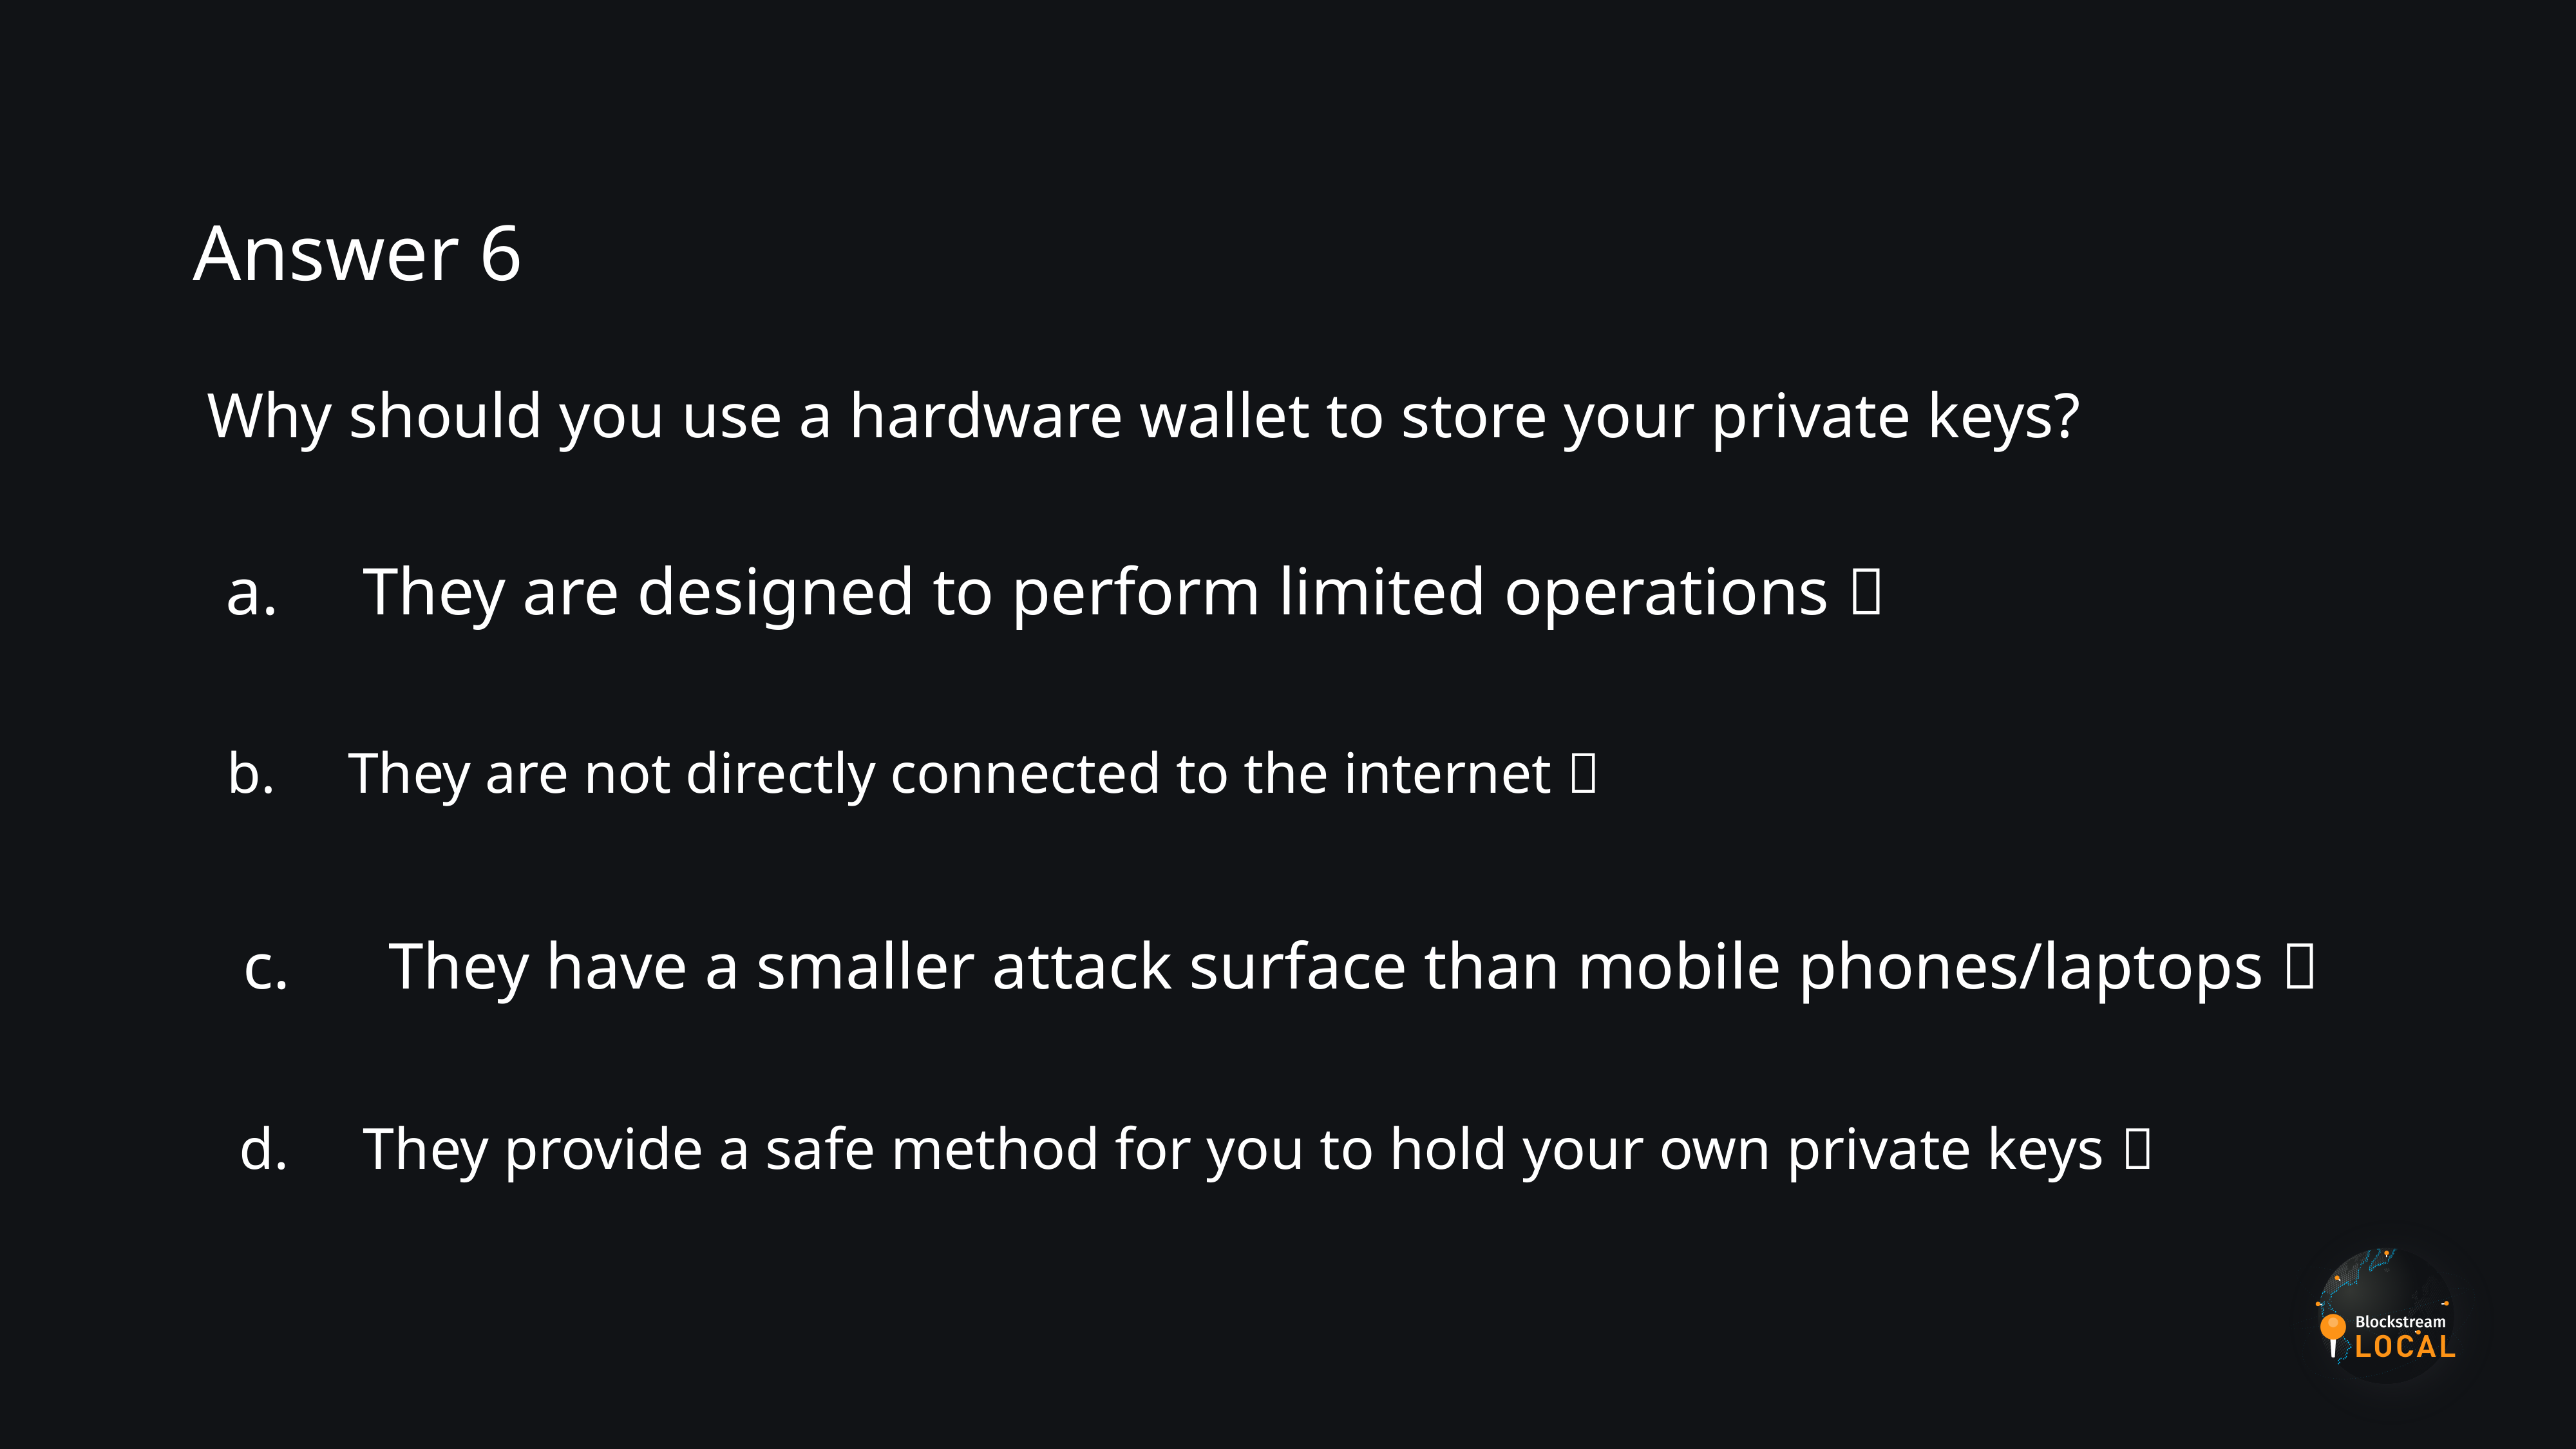

# Answer 6
Why should you use a hardware wallet to store your private keys?
a. They are designed to perform limited operations ✅
b. They are not directly connected to the internet ✅
c. They have a smaller attack surface than mobile phones/laptops ✅
d. They provide a safe method for you to hold your own private keys ✅